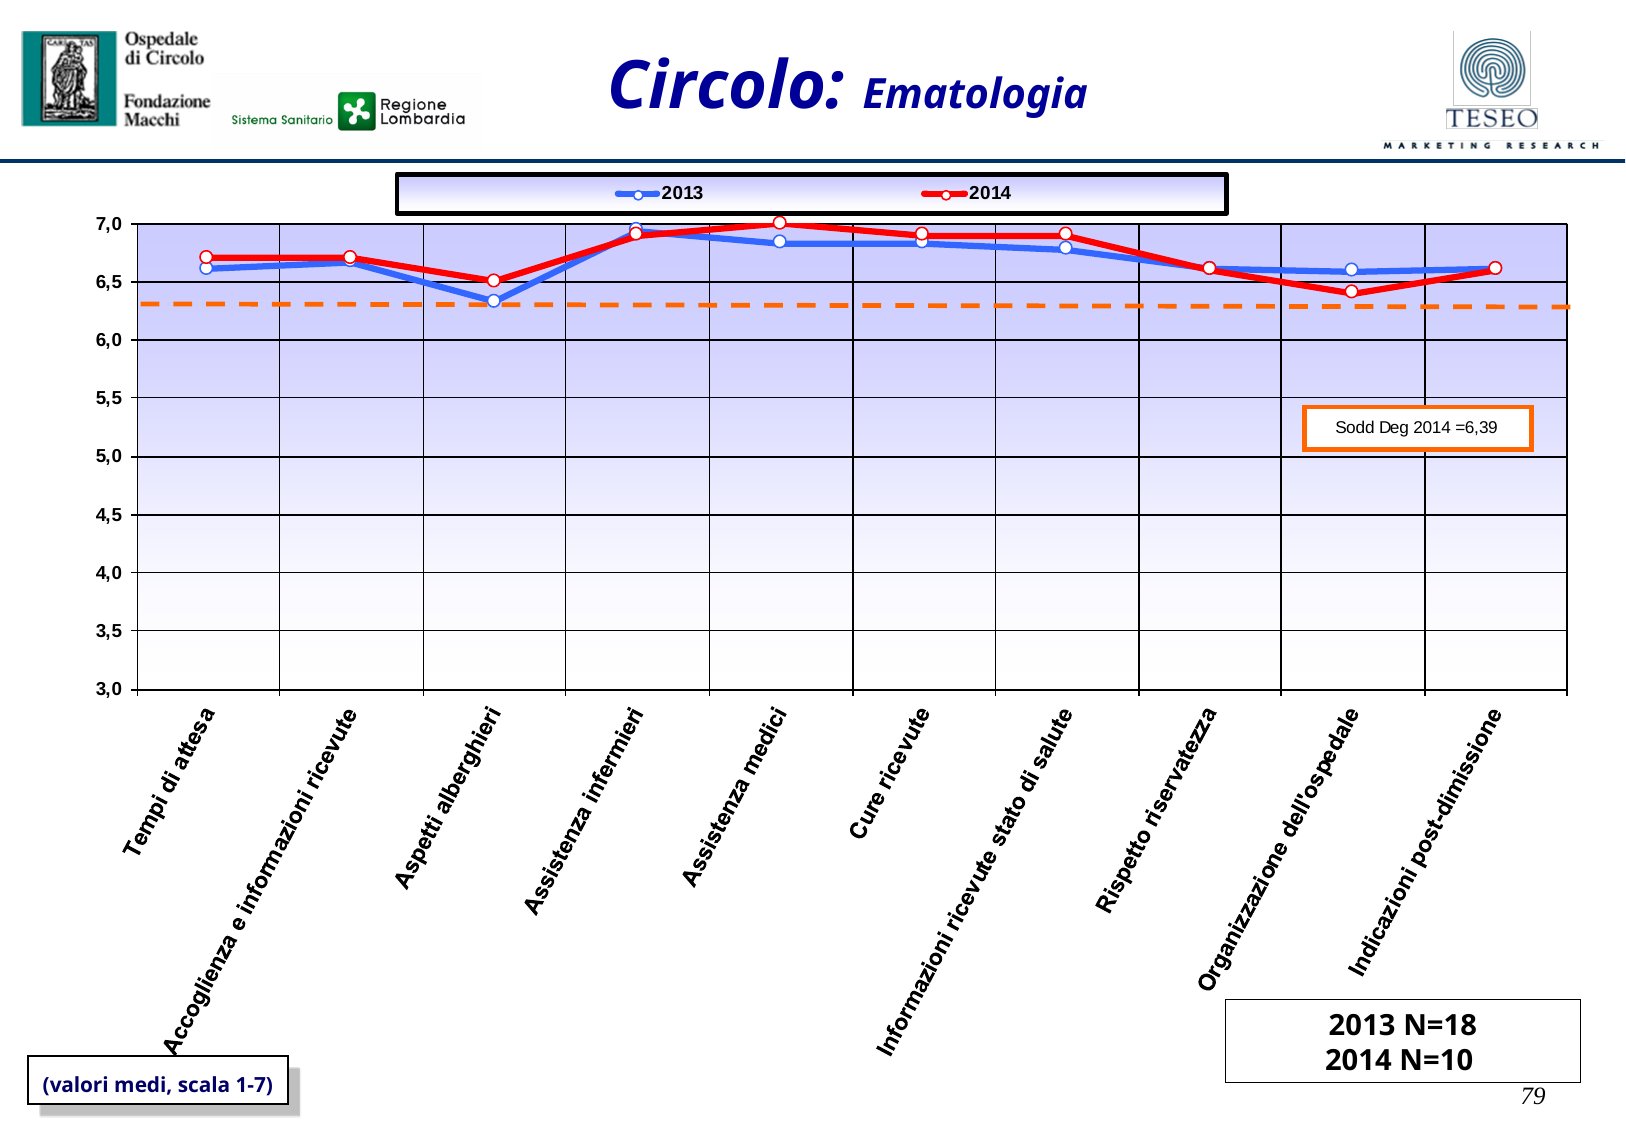

Circolo: Ematologia
2013 N=18
2014 N=10
(valori medi, scala 1-7)